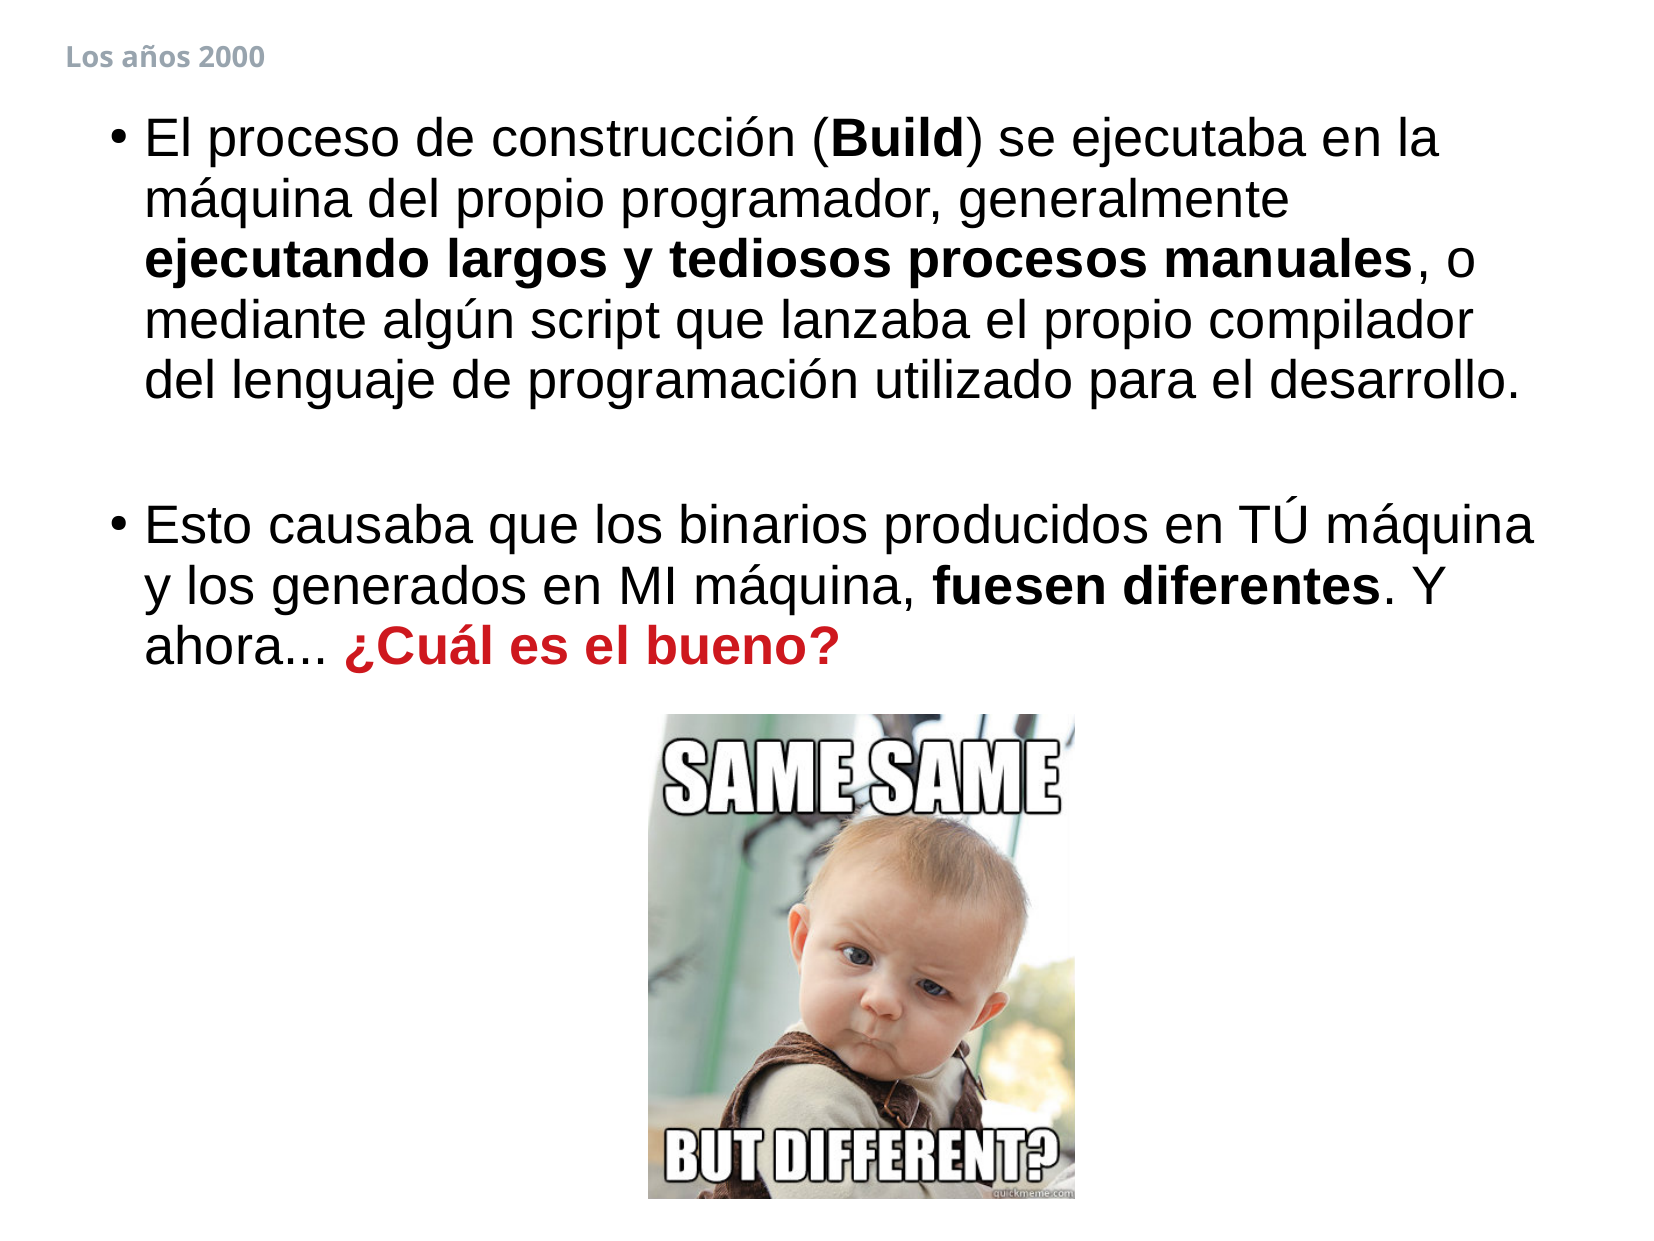

Los años 2000
El proceso de construcción (Build) se ejecutaba en la máquina del propio programador, generalmente ejecutando largos y tediosos procesos manuales, o mediante algún script que lanzaba el propio compilador del lenguaje de programación utilizado para el desarrollo.
Esto causaba que los binarios producidos en TÚ máquina y los generados en MI máquina, fuesen diferentes. Y ahora... ¿Cuál es el bueno?